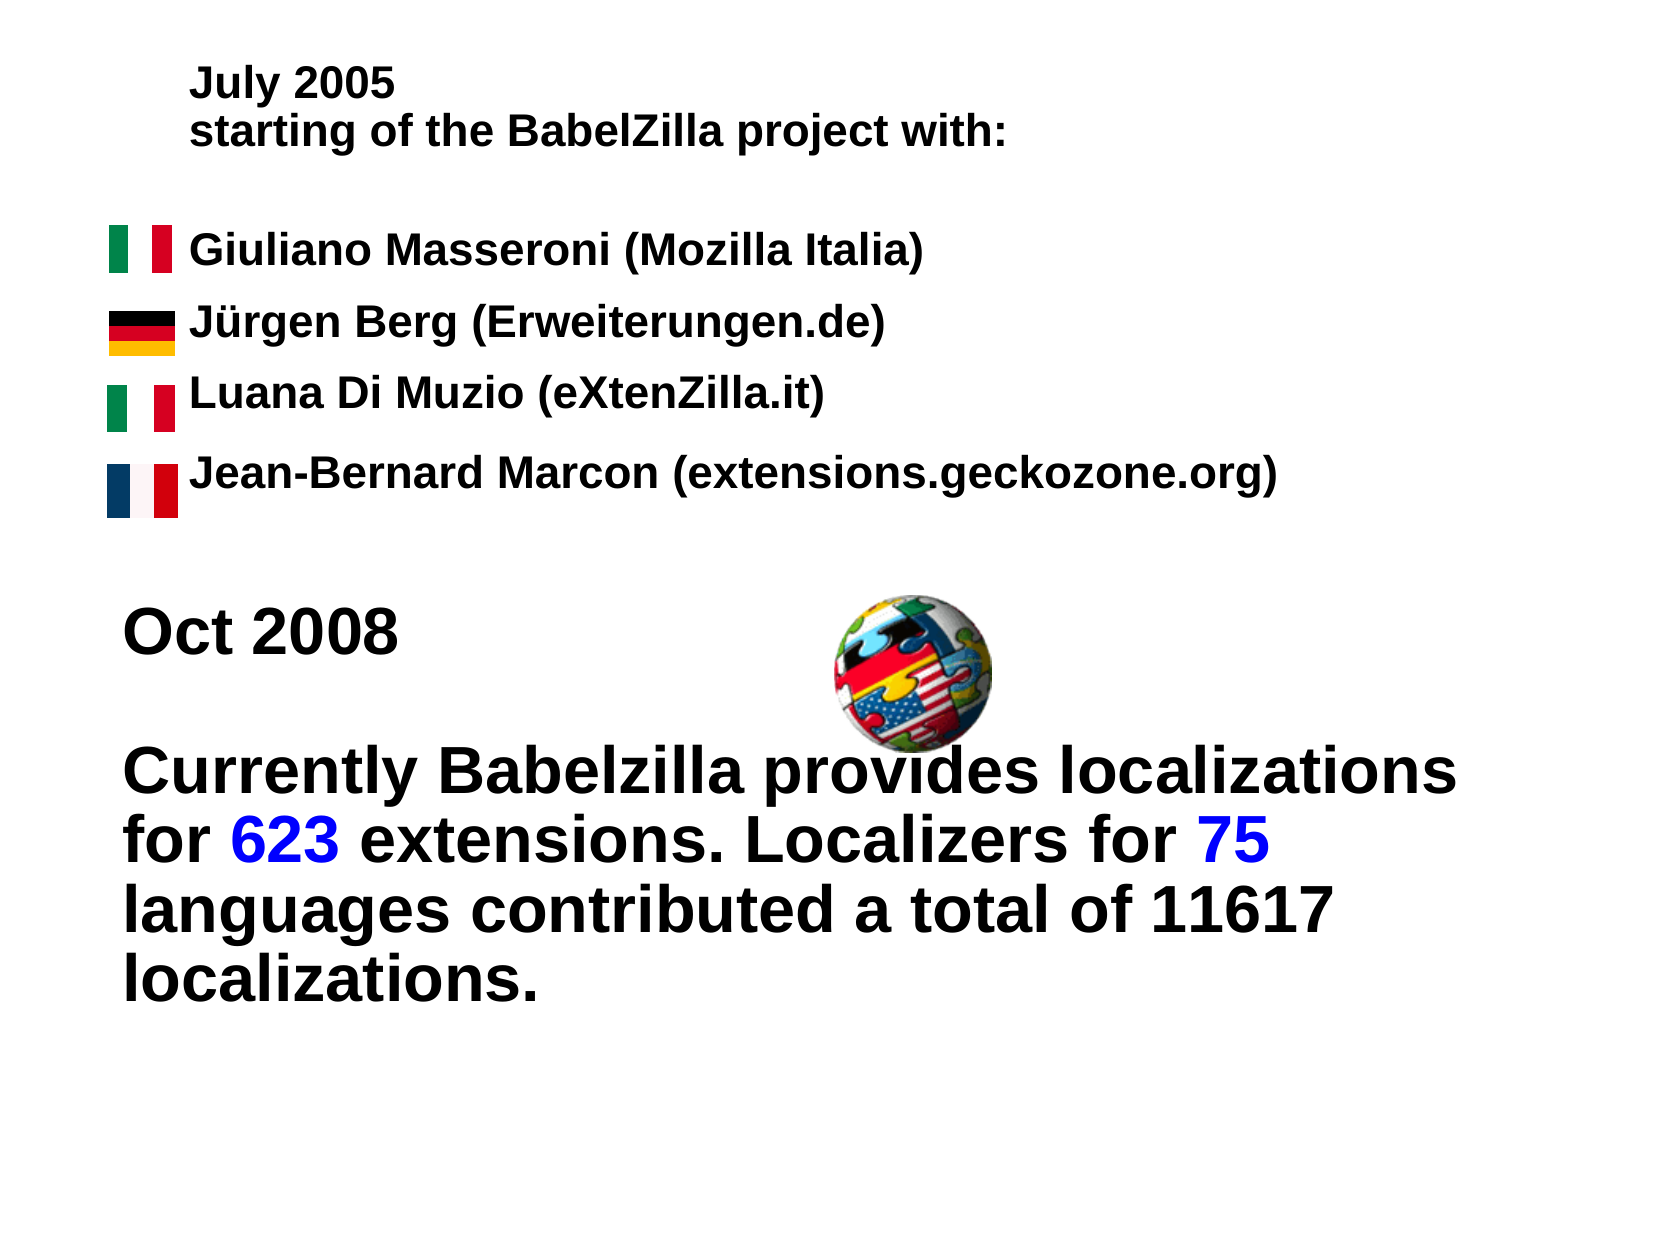

July 2005
starting of the BabelZilla project with:
Giuliano Masseroni (Mozilla Italia)
Jürgen Berg (Erweiterungen.de)
Luana Di Muzio (eXtenZilla.it)
Jean-Bernard Marcon (extensions.geckozone.org)‏
Oct 2008
Currently Babelzilla provides localizations for 623 extensions. Localizers for 75 languages contributed a total of 11617 localizations.